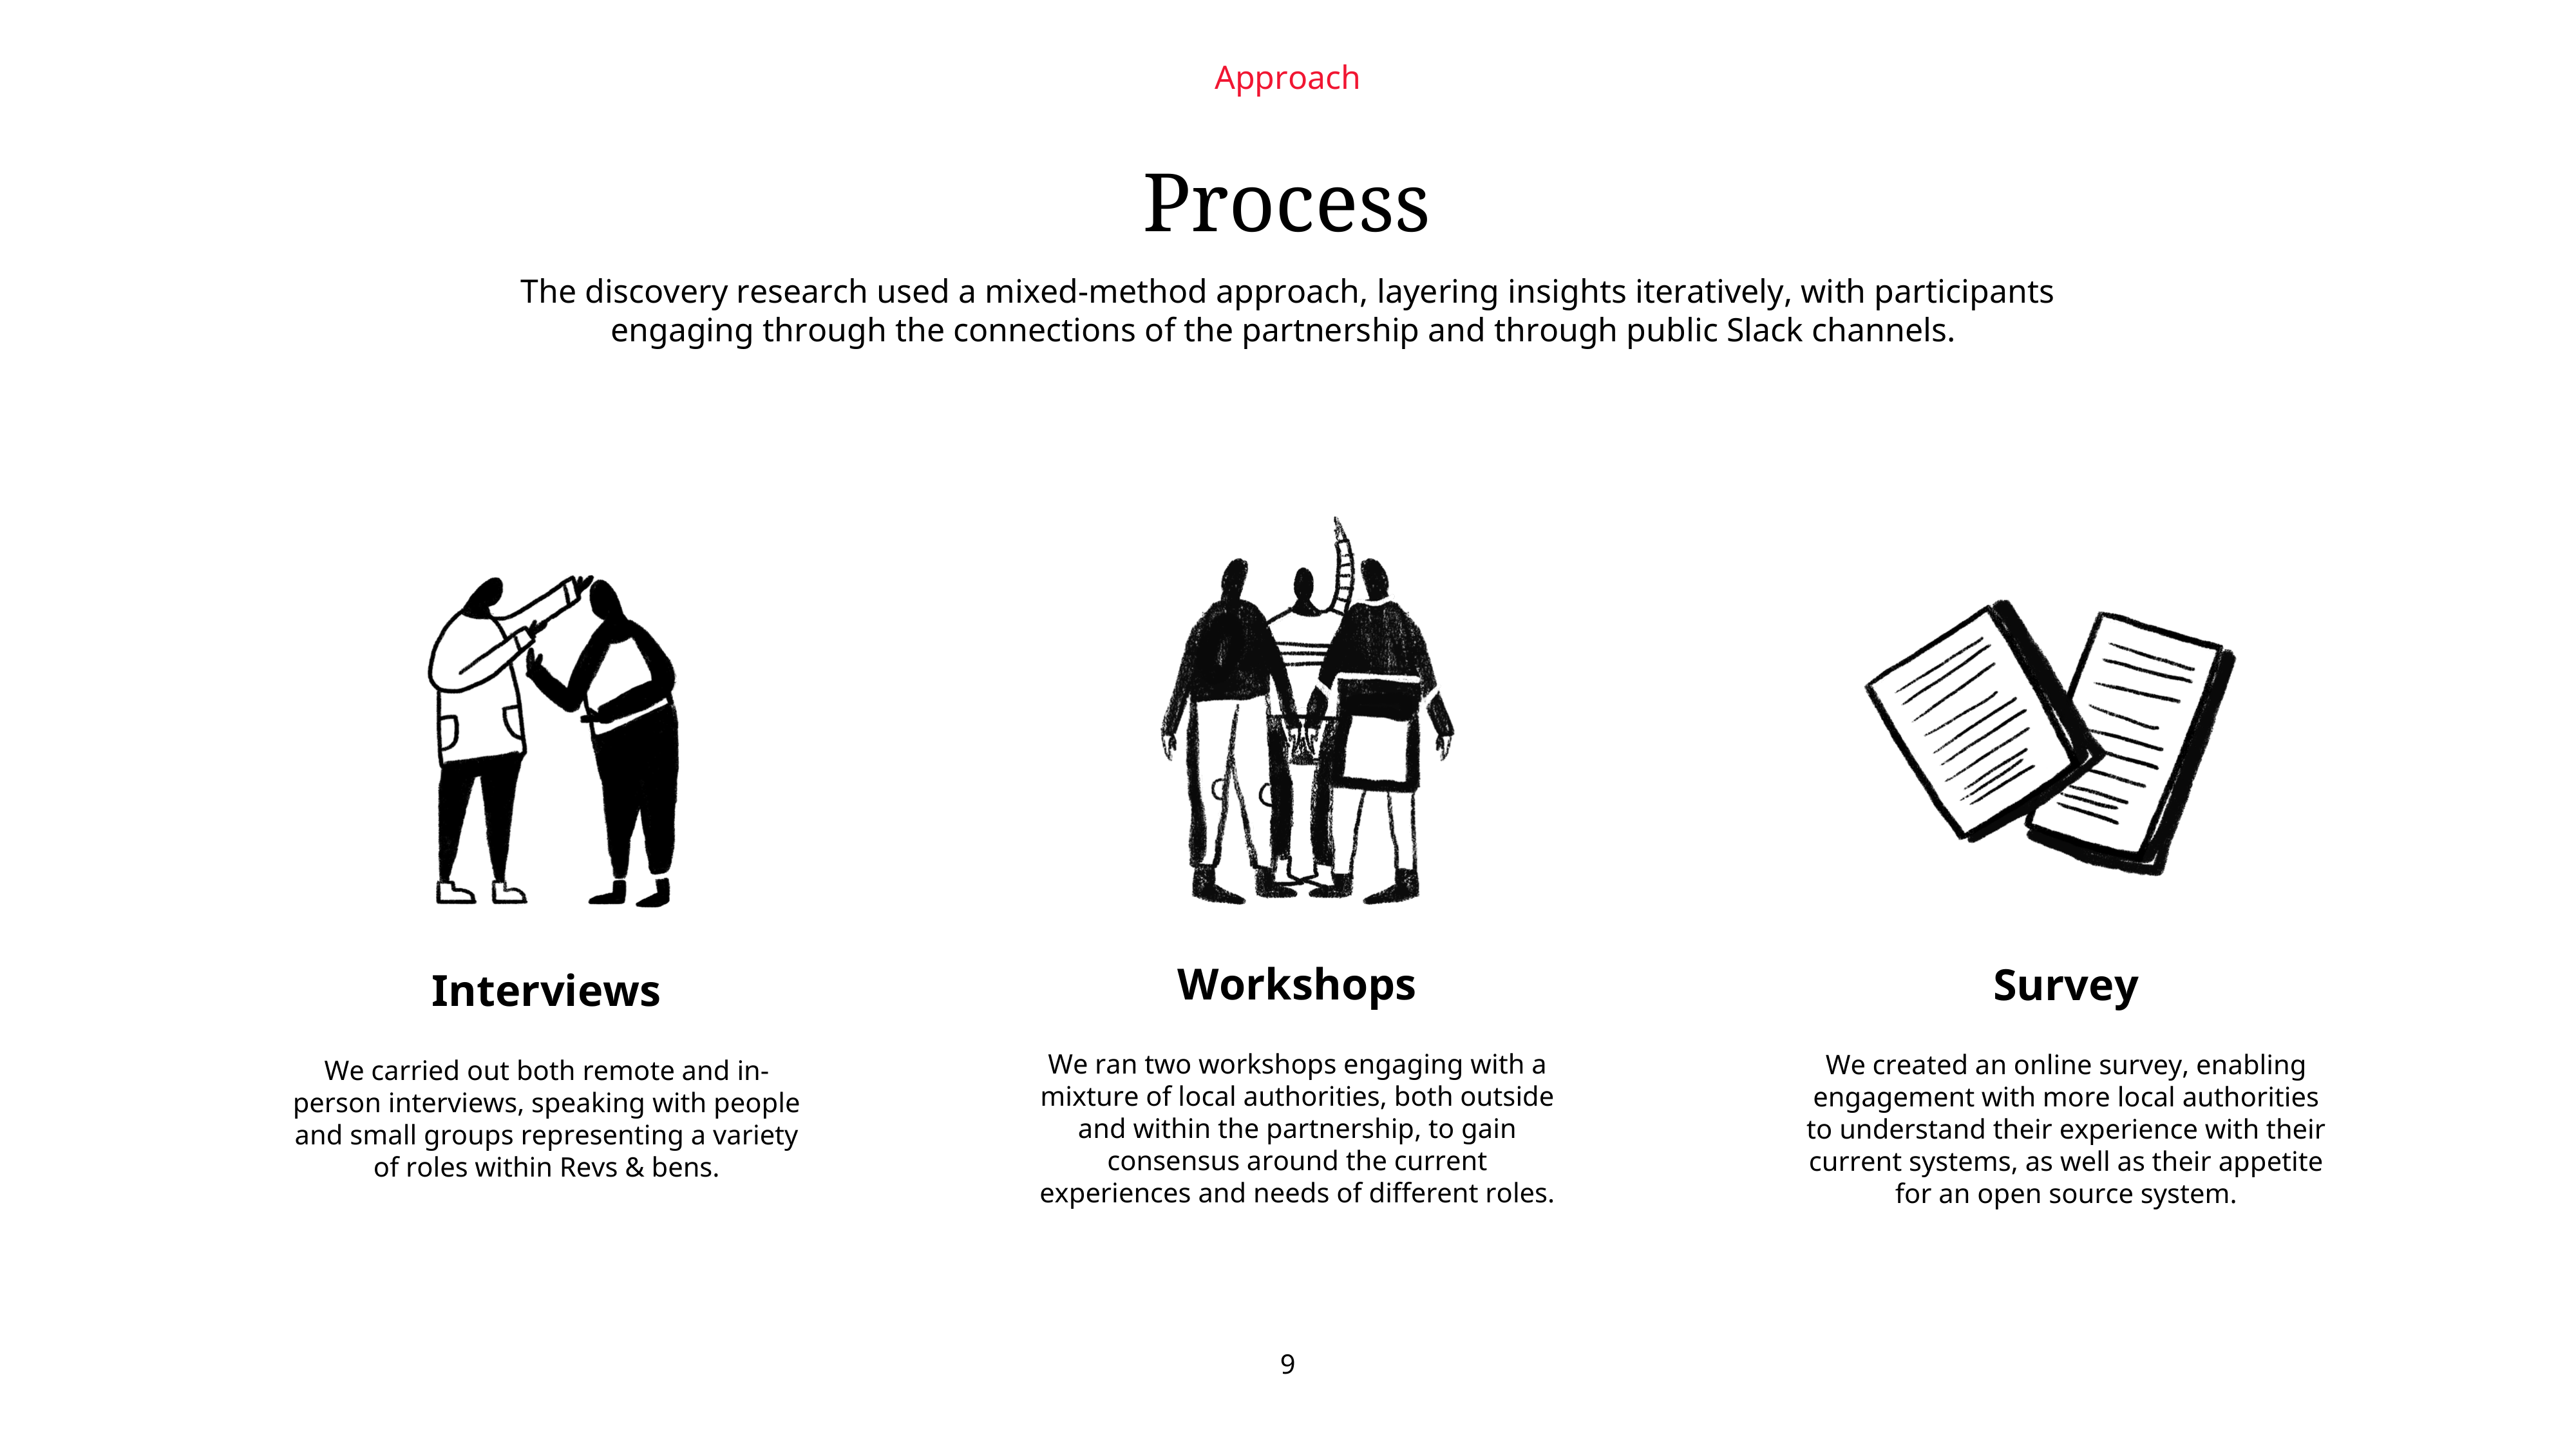

Approach
Process
The discovery research used a mixed-method approach, layering insights iteratively, with participants engaging through the connections of the partnership and through public Slack channels.
Workshops
We ran two workshops engaging with a mixture of local authorities, both outside and within the partnership, to gain consensus around the current experiences and needs of different roles.
Survey
We created an online survey, enabling engagement with more local authorities to understand their experience with their current systems, as well as their appetite for an open source system.
Interviews
We carried out both remote and in-person interviews, speaking with people and small groups representing a variety of roles within Revs & bens.